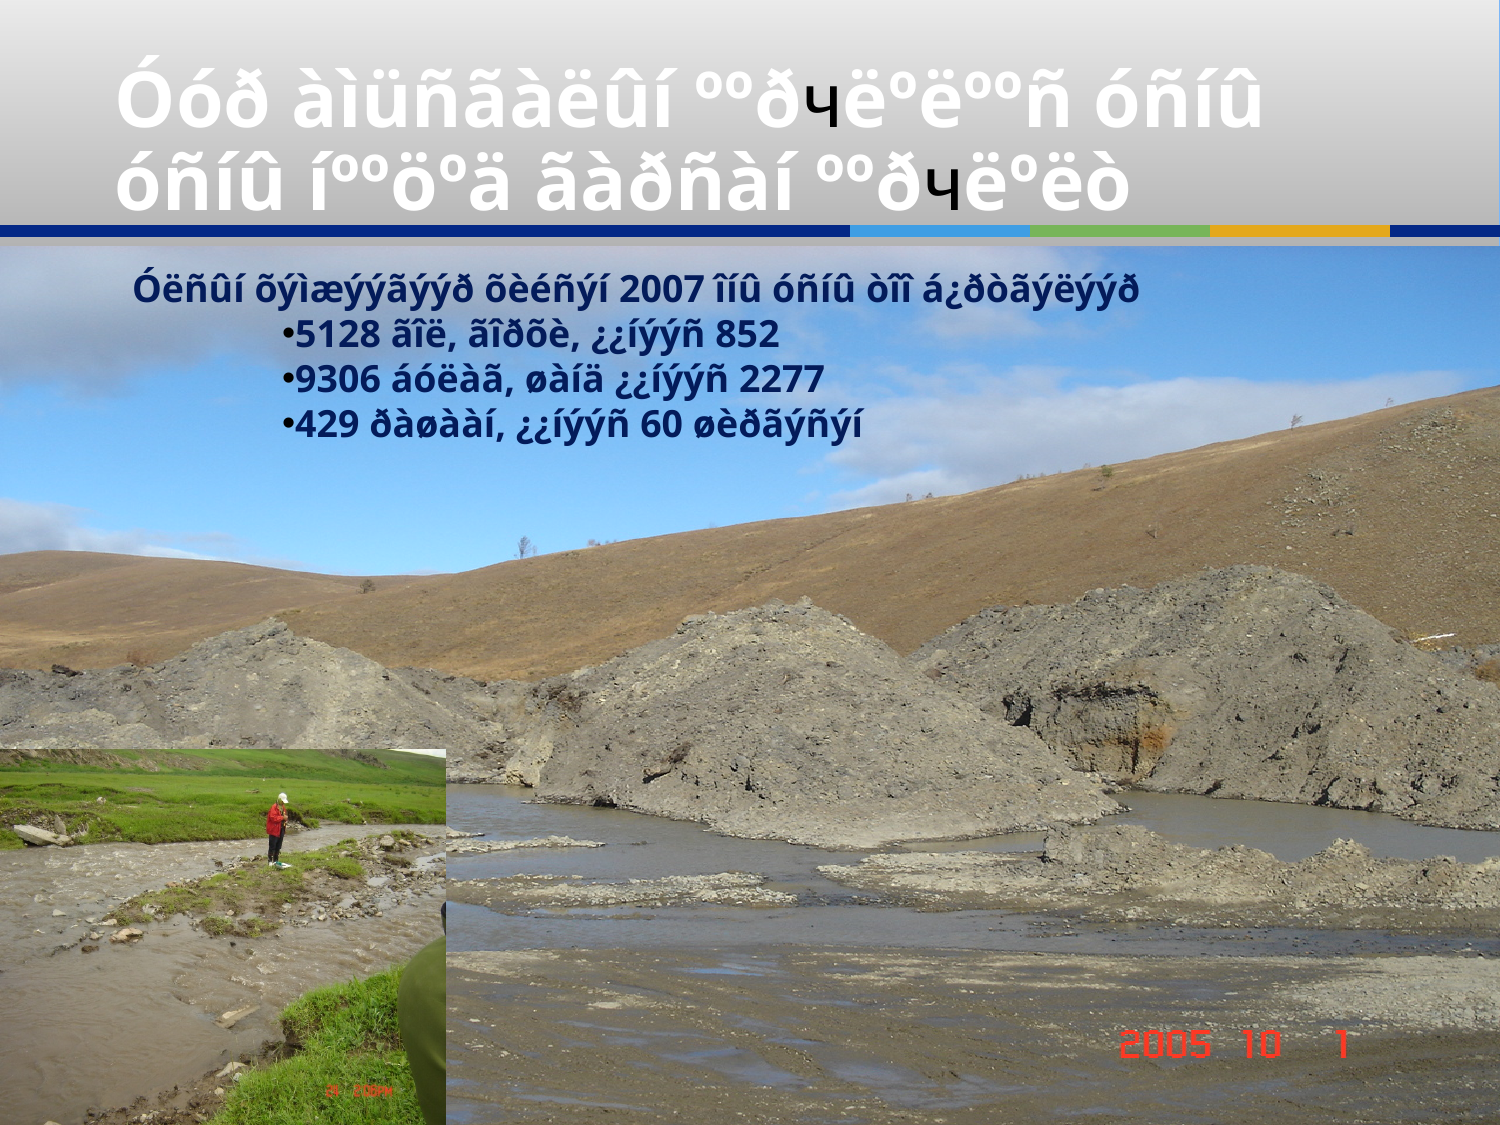

#
Óóð àìüñãàëûí ººðчëºëººñ óñíû óñíû íººöºä ãàðñàí ººðчëºëò
Óëñûí õýìæýýãýýð õèéñýí 2007 îíû óñíû òîî á¿ðòãýëýýð
5128 ãîë, ãîðõè, ¿¿íýýñ 852
9306 áóëàã, øàíä ¿¿íýýñ 2277
429 ðàøààí, ¿¿íýýñ 60 øèðãýñýí